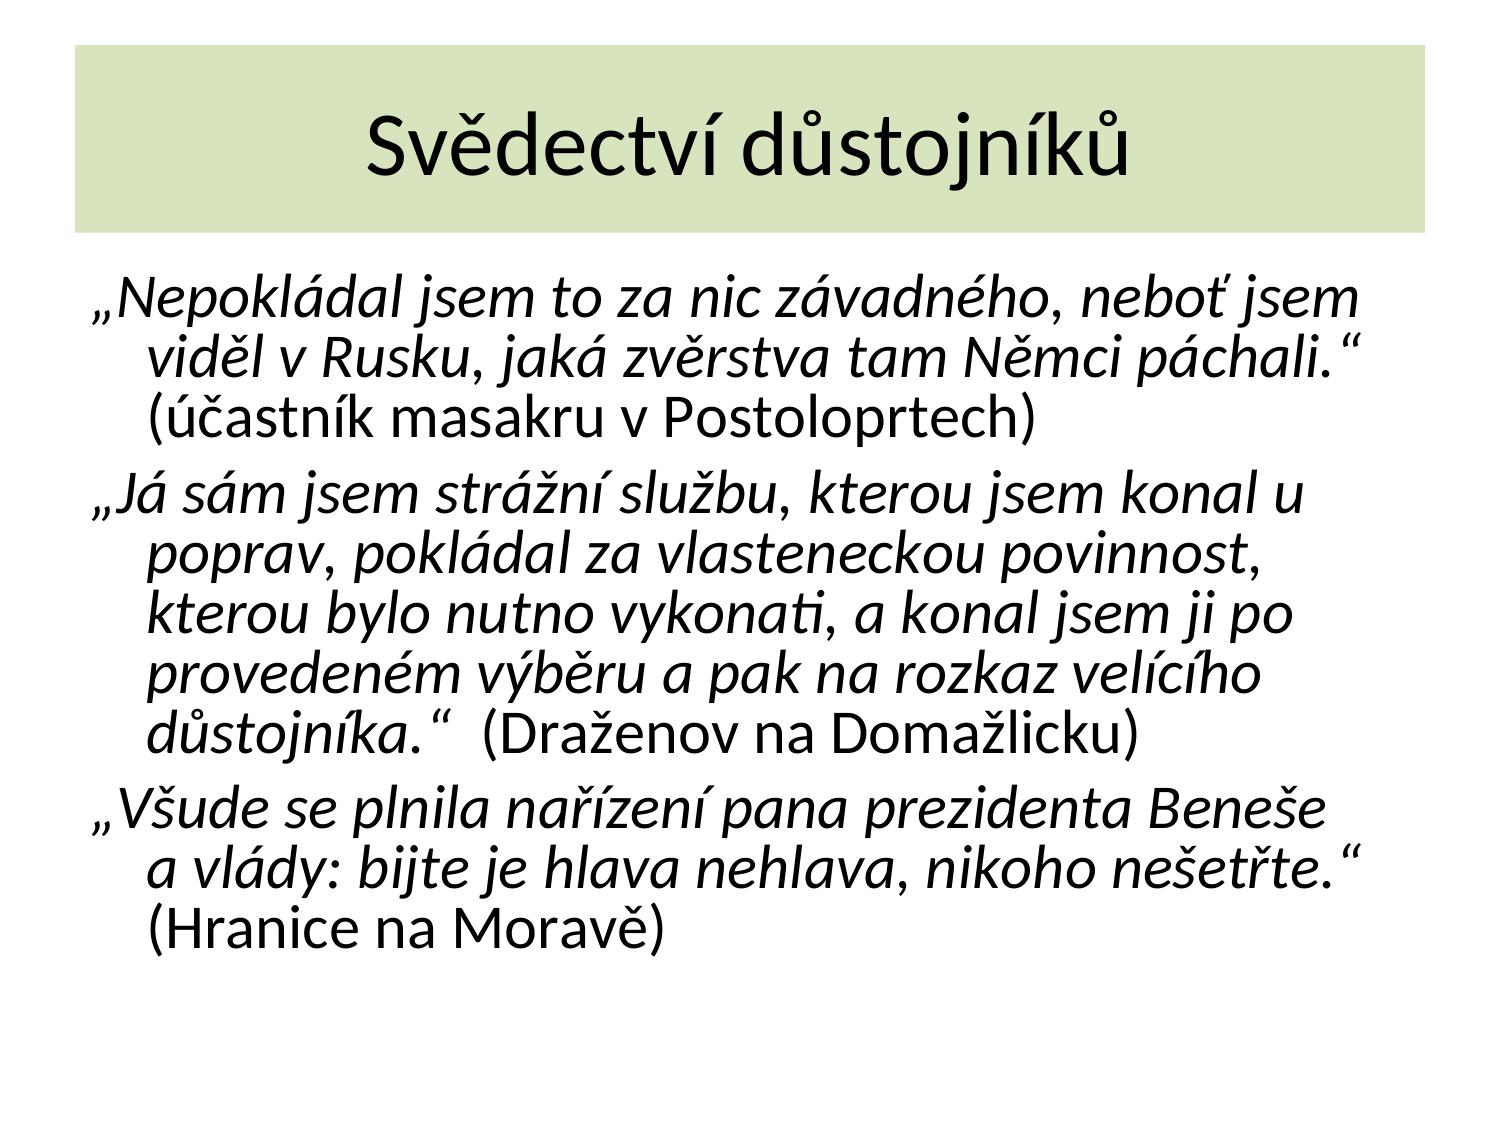

# Svědectví důstojníků
„Nepokládal jsem to za nic závadného, neboť jsem viděl v Rusku, jaká zvěrstva tam Němci páchali.“ (účastník masakru v Postoloprtech)
„Já sám jsem strážní službu, kterou jsem konal u poprav, pokládal za vlasteneckou povinnost, kterou bylo nutno vykonati, a konal jsem ji po provedeném výběru a pak na rozkaz velícího důstojníka.“ (Draženov na Domažlicku)
„Všude se plnila nařízení pana prezidenta Beneše
a vlády: bijte je hlava nehlava, nikoho nešetřte.“ (Hranice na Moravě)